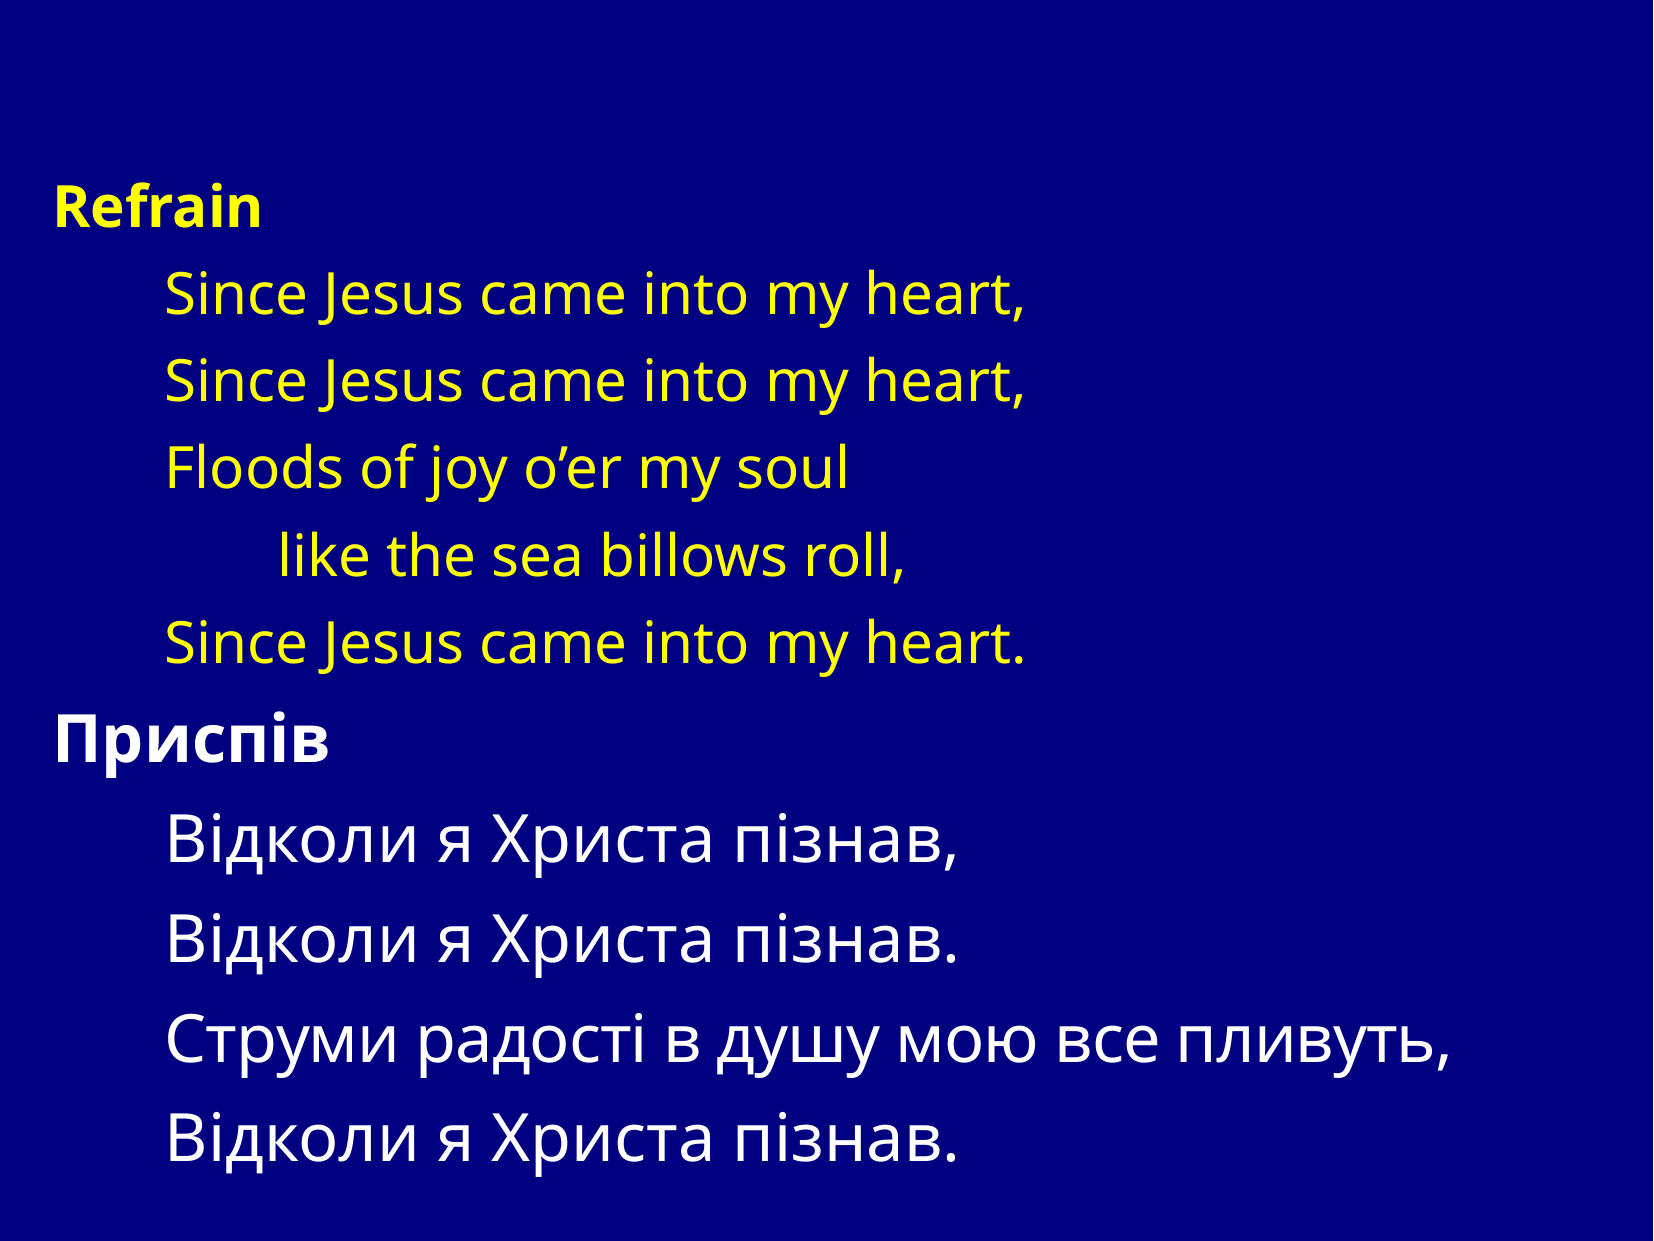

Refrain
	Since Jesus came into my heart,
	Since Jesus came into my heart,
	Floods of joy o’er my soul
		like the sea billows roll,
	Since Jesus came into my heart.
Приспів
	Відколи я Христа пізнав,
	Відколи я Христа пізнав.
	Струми радості в душу мою все пливуть,
	Відколи я Христа пізнав.